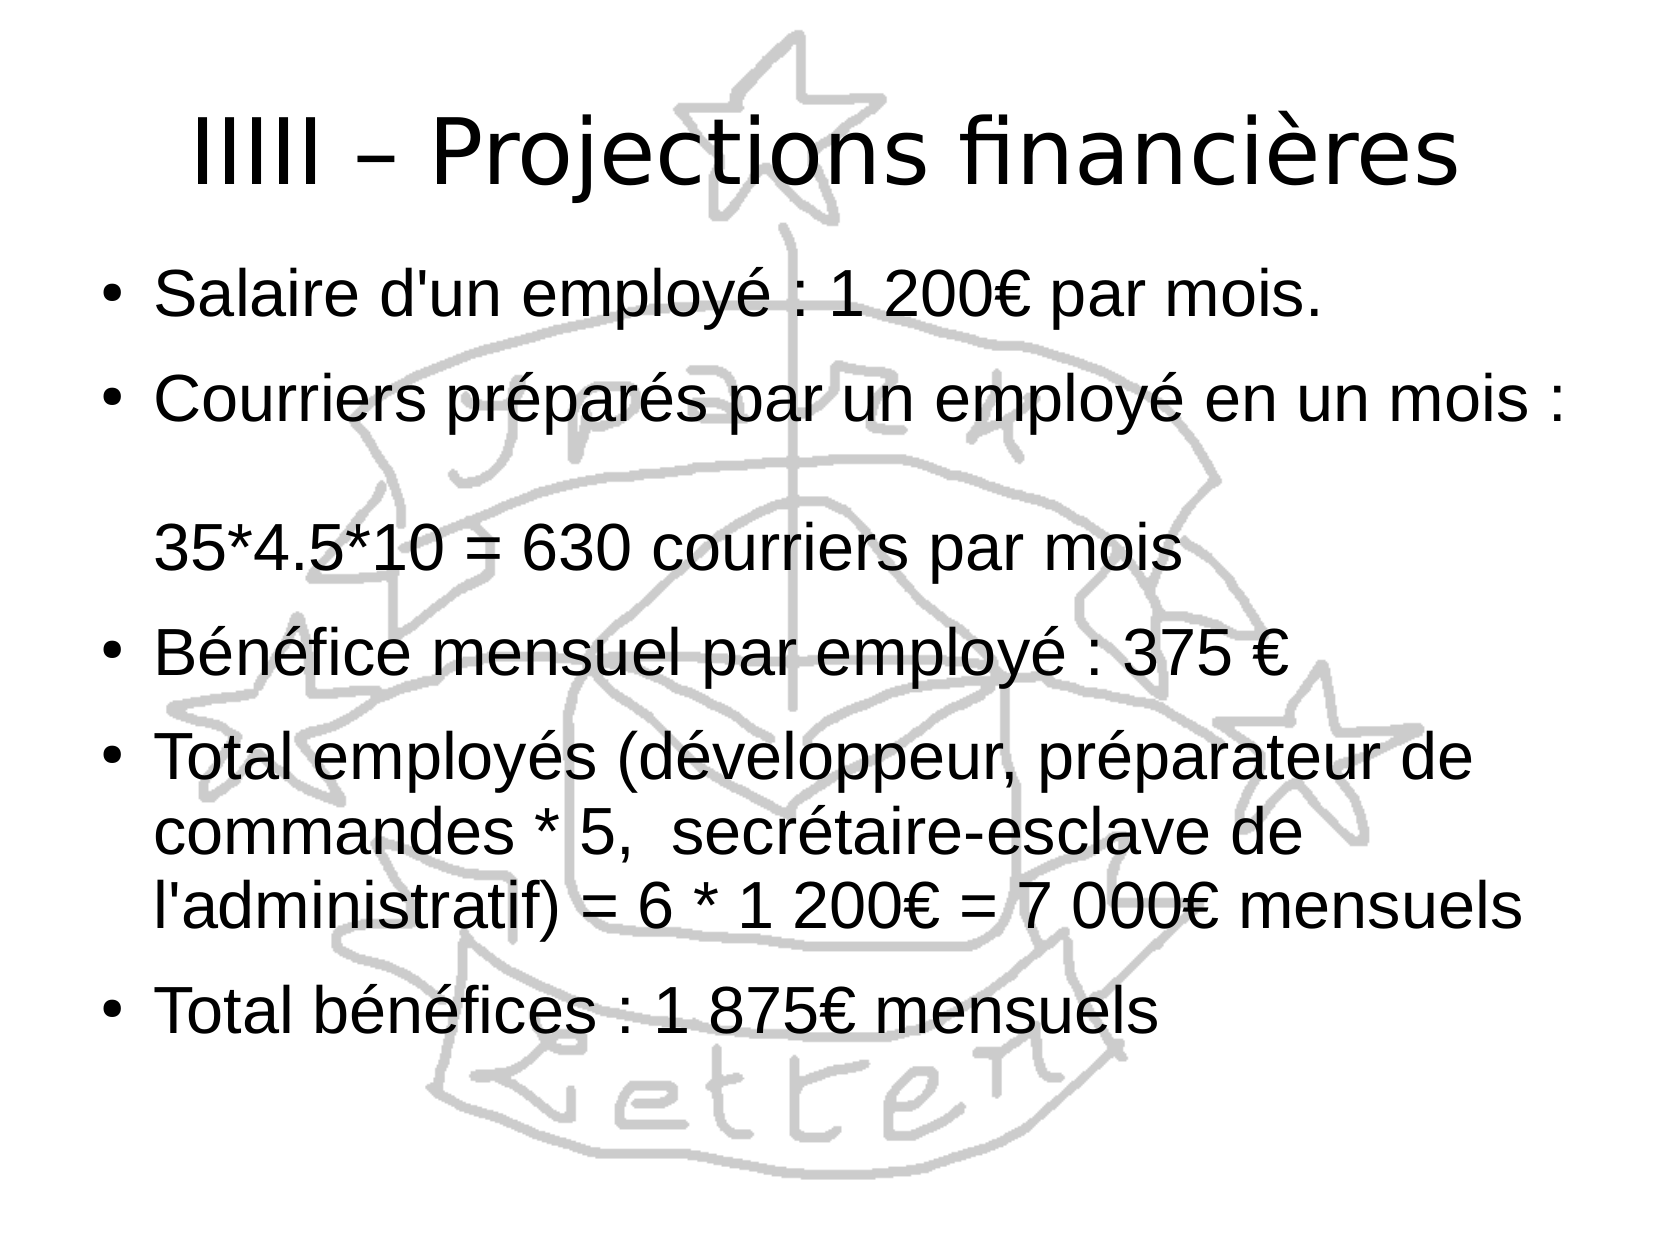

# IIIII – Projections financières
Salaire d'un employé : 1 200€ par mois.
Courriers préparés par un employé en un mois :
35*4.5*10 = 630 courriers par mois
Bénéfice mensuel par employé : 375 €
Total employés (développeur, préparateur de commandes * 5, secrétaire-esclave de l'administratif) = 6 * 1 200€ = 7 000€ mensuels
Total bénéfices : 1 875€ mensuels